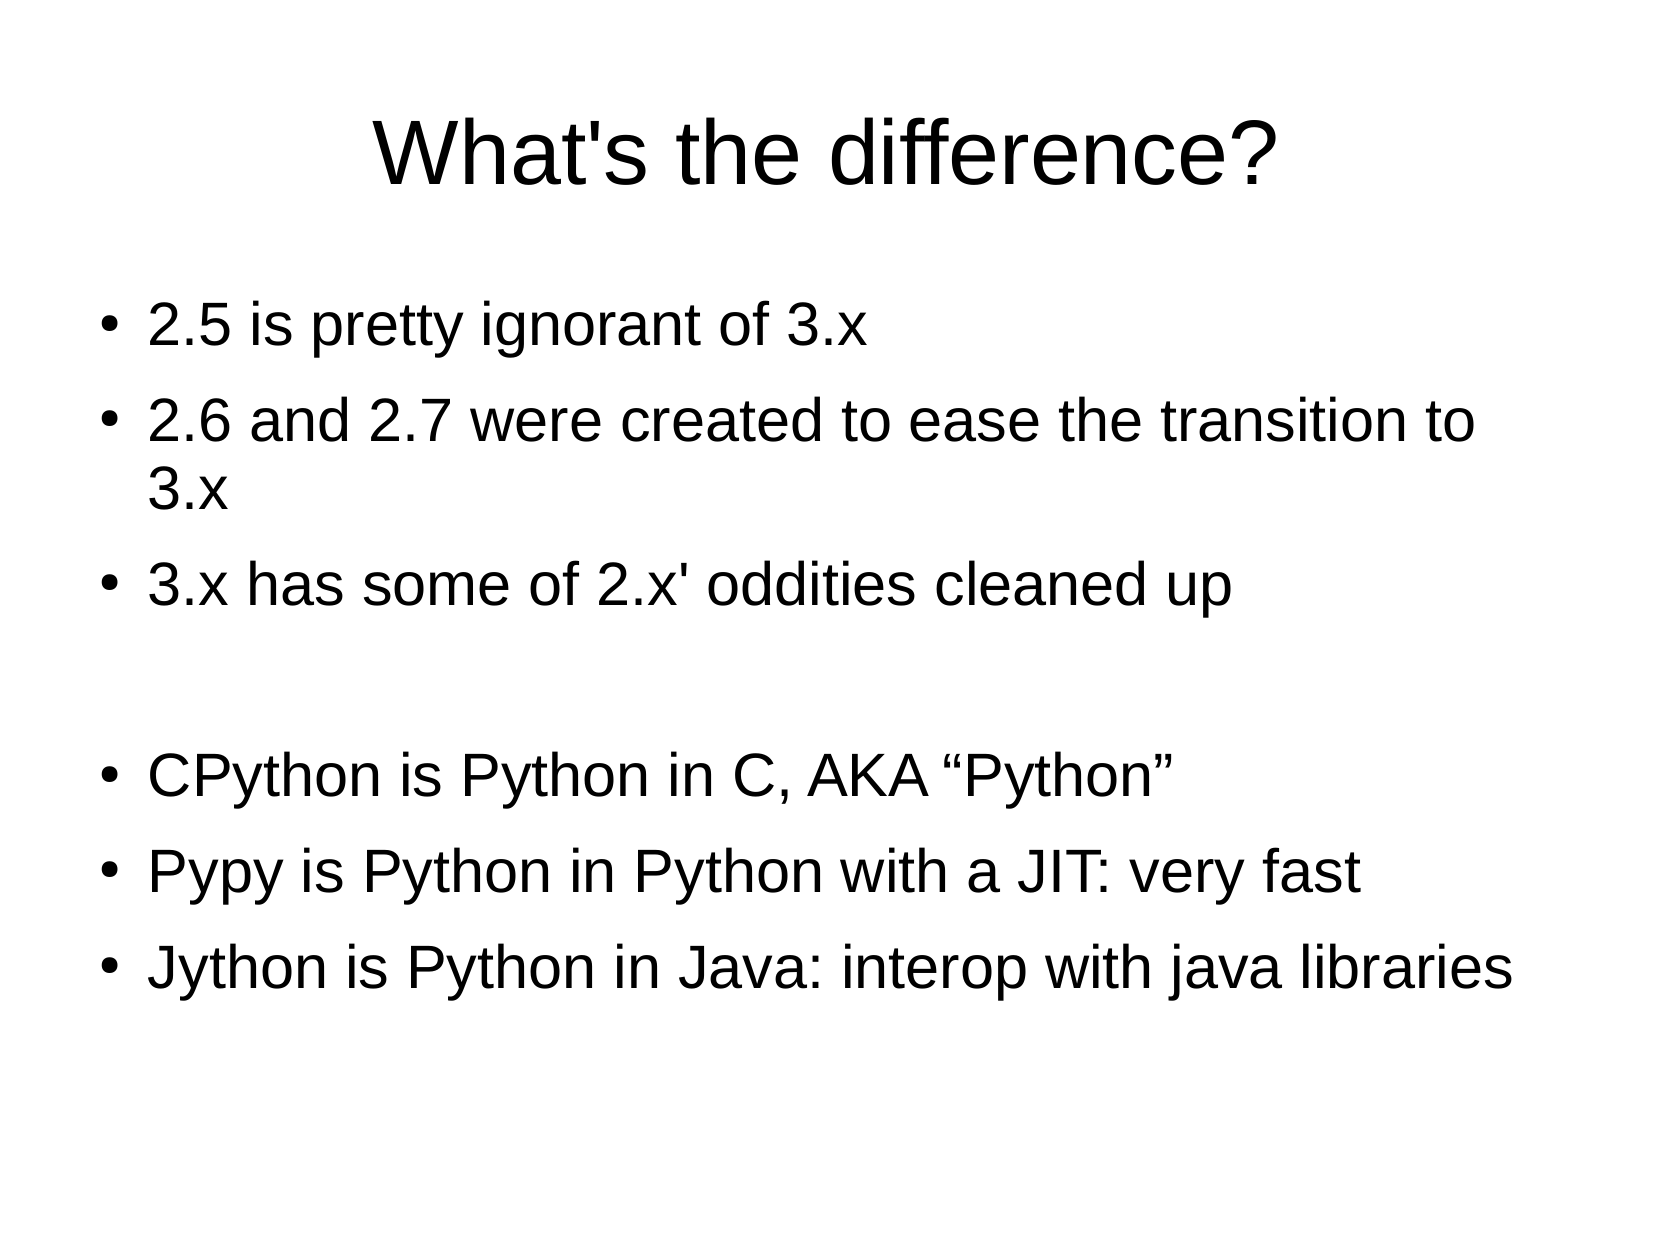

# What's the difference?
2.5 is pretty ignorant of 3.x
2.6 and 2.7 were created to ease the transition to 3.x
3.x has some of 2.x' oddities cleaned up
CPython is Python in C, AKA “Python”
Pypy is Python in Python with a JIT: very fast
Jython is Python in Java: interop with java libraries